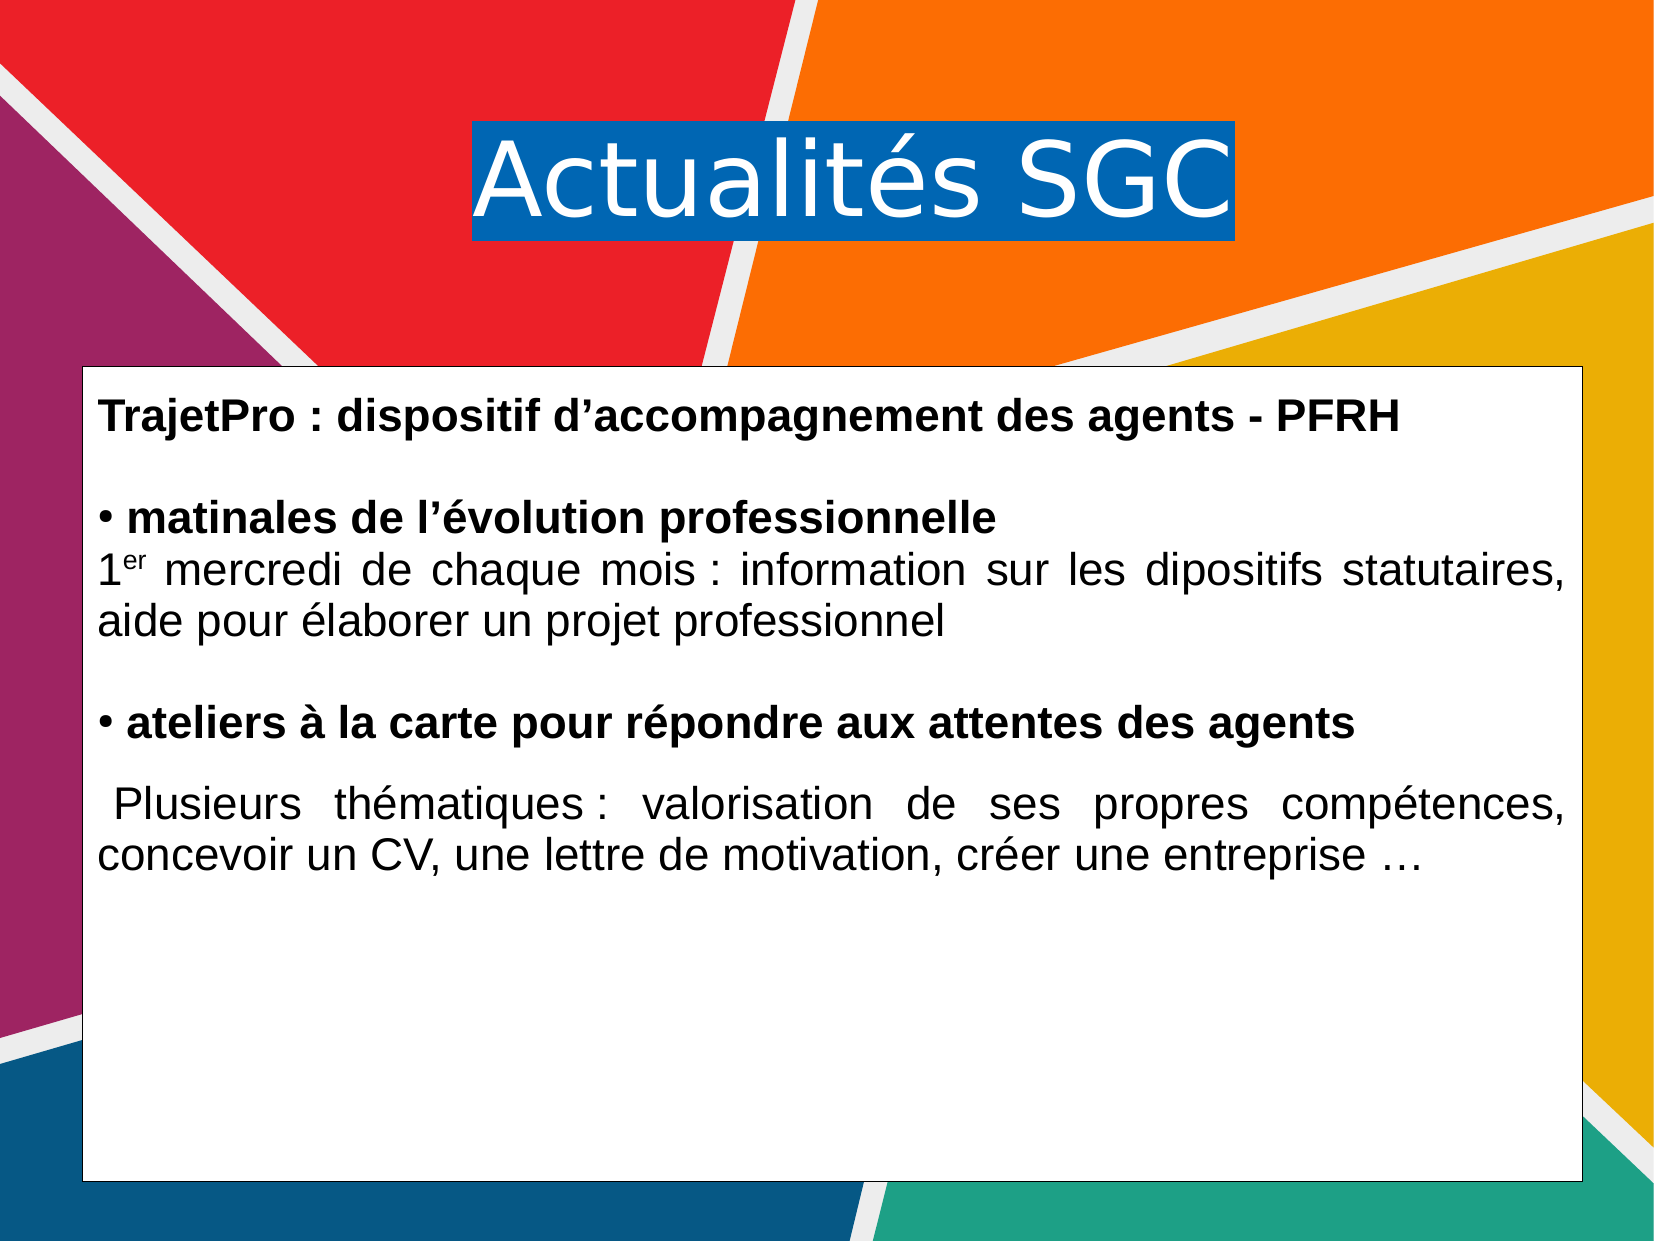

# Actualités SGC
TrajetPro : dispositif d’accompagnement des agents - PFRH
 matinales de l’évolution professionnelle
1er mercredi de chaque mois : information sur les dipositifs statutaires, aide pour élaborer un projet professionnel
 ateliers à la carte pour répondre aux attentes des agents
Plusieurs thématiques : valorisation de ses propres compétences, concevoir un CV, une lettre de motivation, créer une entreprise …